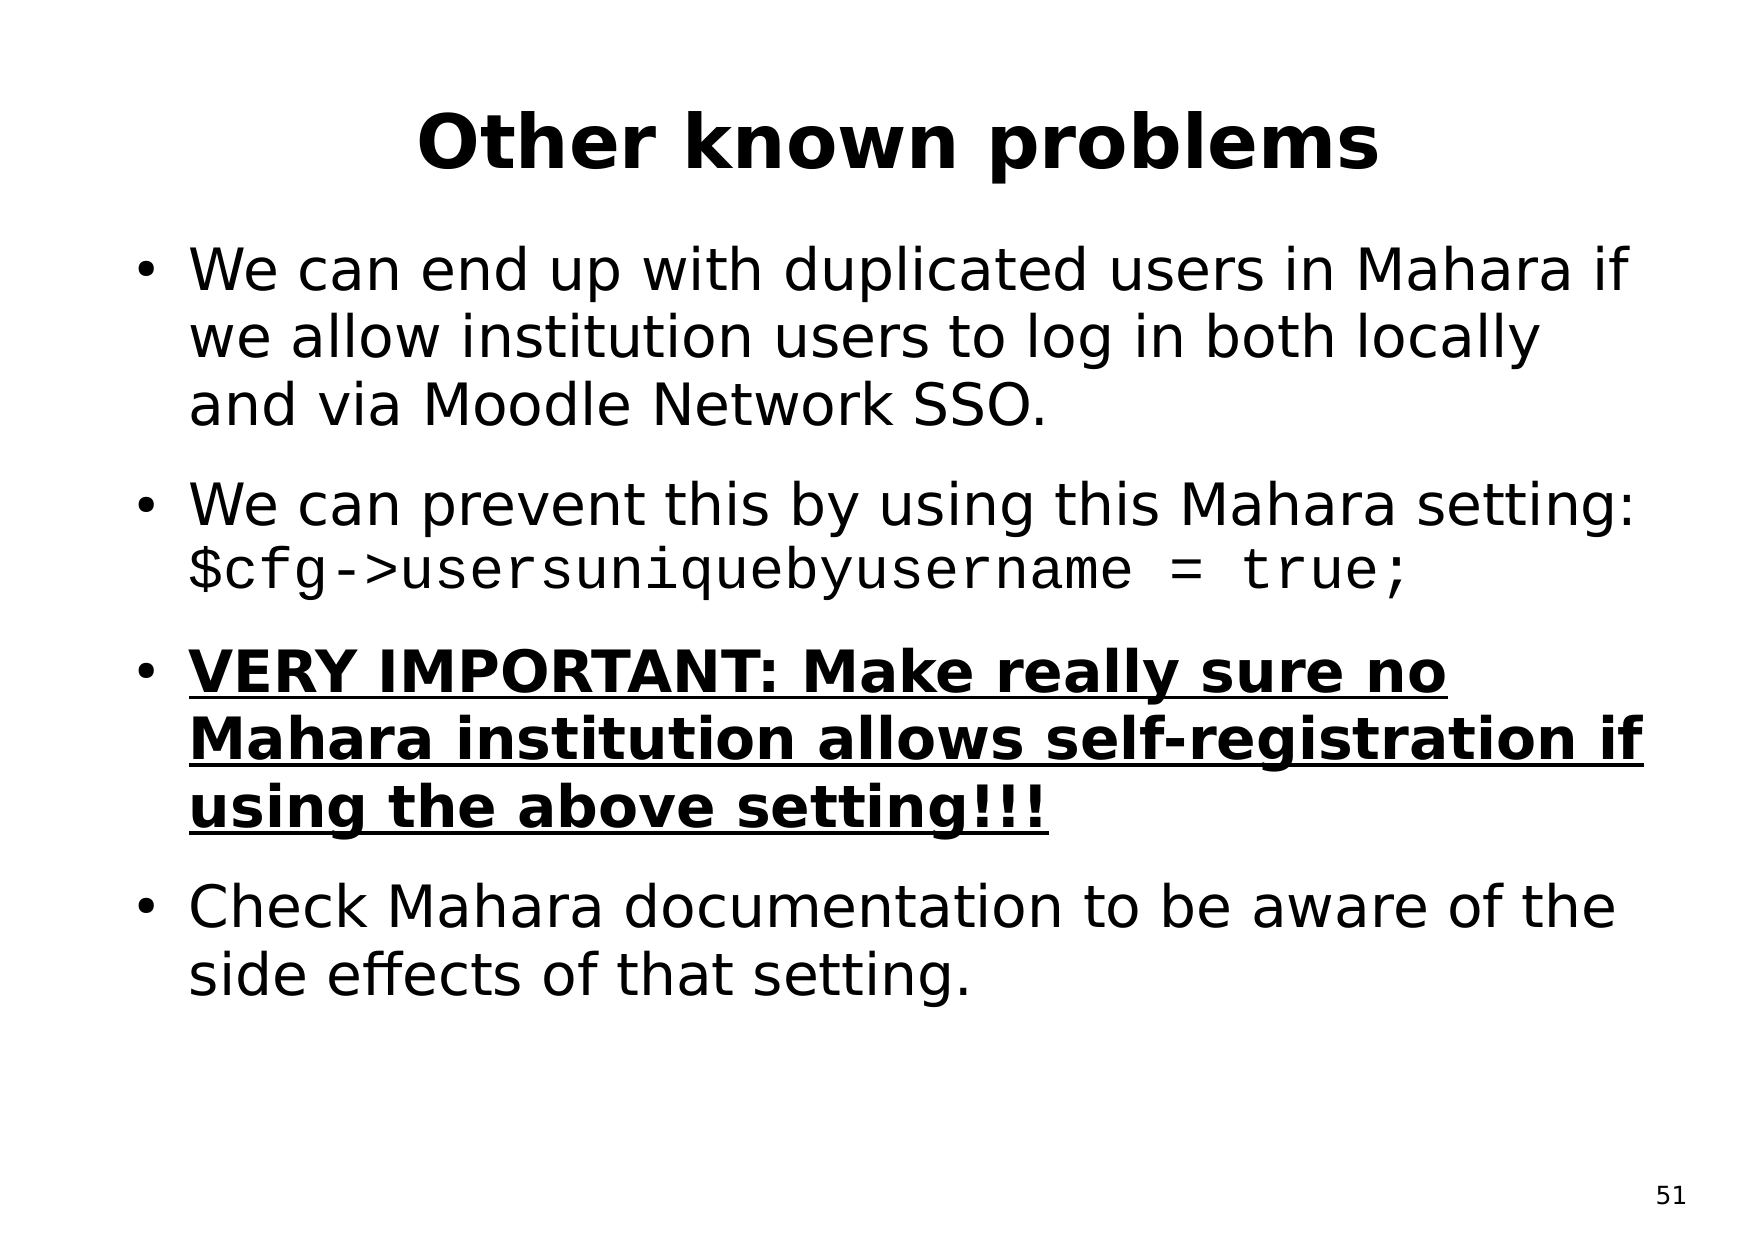

# Other known problems
We can end up with duplicated users in Mahara if we allow institution users to log in both locally and via Moodle Network SSO.
We can prevent this by using this Mahara setting:
$cfg->usersuniquebyusername = true;
VERY IMPORTANT: Make really sure no Mahara institution allows self-registration if using the above setting!!!
Check Mahara documentation to be aware of the side effects of that setting.
51